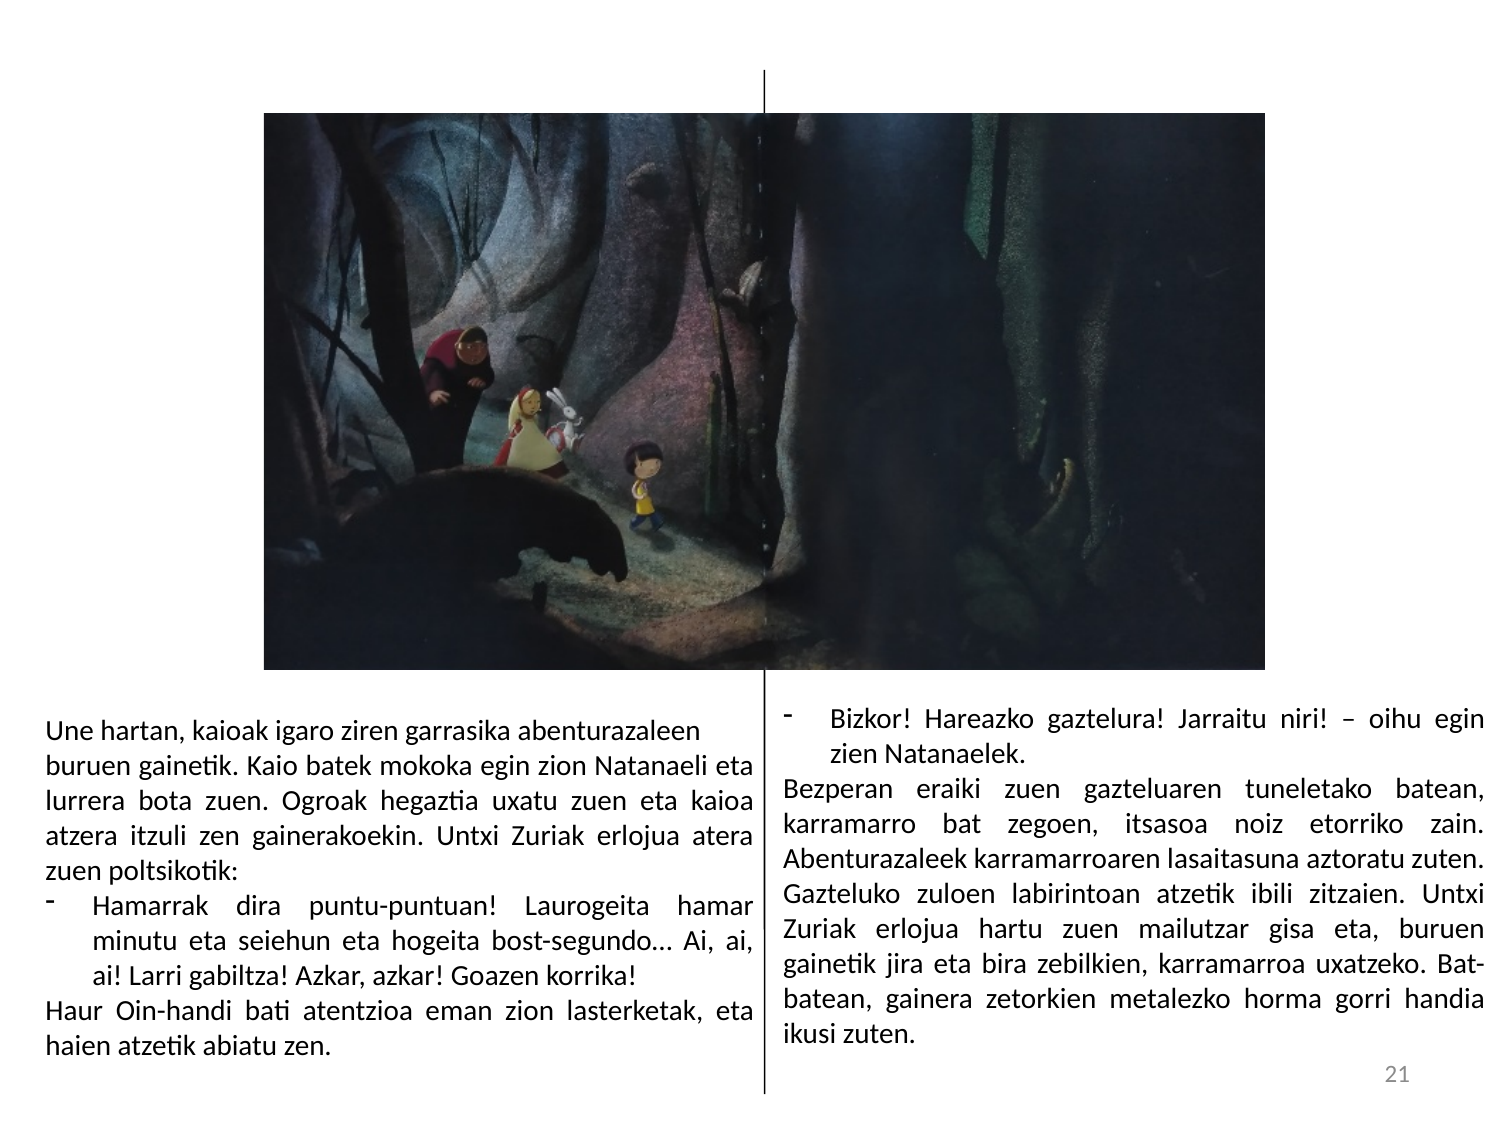

Bizkor! Hareazko gaztelura! Jarraitu niri! – oihu egin zien Natanaelek.
Bezperan eraiki zuen gazteluaren tuneletako batean, karramarro bat zegoen, itsasoa noiz etorriko zain. Abenturazaleek karramarroaren lasaitasuna aztoratu zuten. Gazteluko zuloen labirintoan atzetik ibili zitzaien. Untxi Zuriak erlojua hartu zuen mailutzar gisa eta, buruen gainetik jira eta bira zebilkien, karramarroa uxatzeko. Bat-batean, gainera zetorkien metalezko horma gorri handia ikusi zuten.
Une hartan, kaioak igaro ziren garrasika abenturazaleen
buruen gainetik. Kaio batek mokoka egin zion Natanaeli eta lurrera bota zuen. Ogroak hegaztia uxatu zuen eta kaioa atzera itzuli zen gainerakoekin. Untxi Zuriak erlojua atera zuen poltsikotik:
Hamarrak dira puntu-puntuan! Laurogeita hamar minutu eta seiehun eta hogeita bost-segundo… Ai, ai, ai! Larri gabiltza! Azkar, azkar! Goazen korrika!
Haur Oin-handi bati atentzioa eman zion lasterketak, eta haien atzetik abiatu zen.